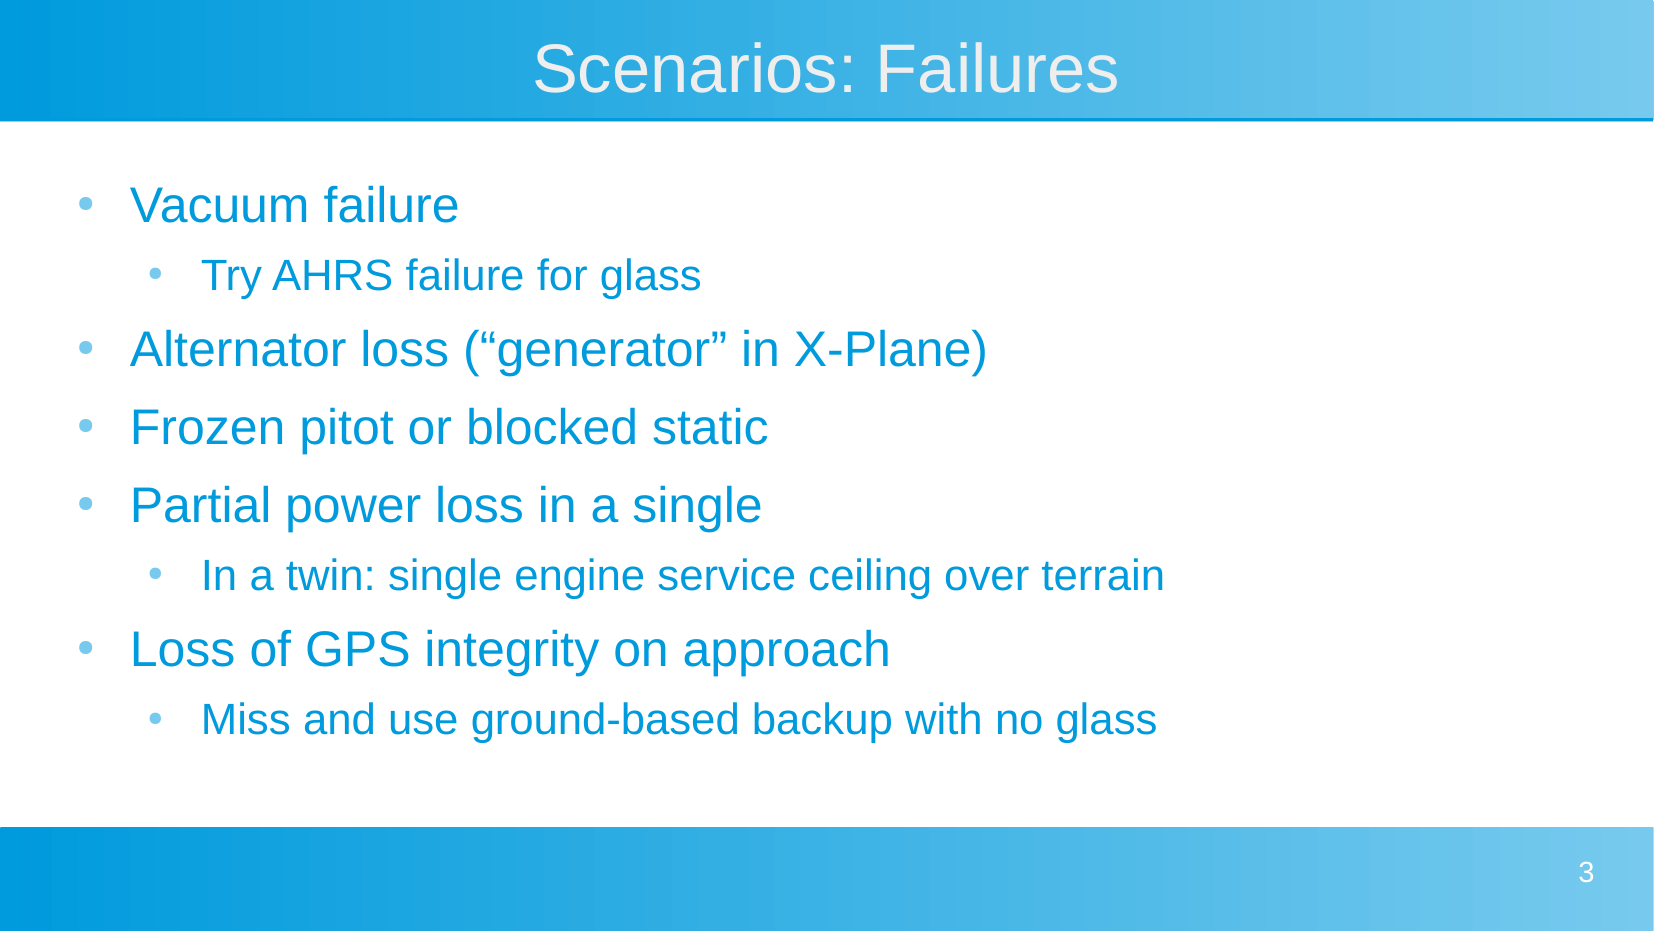

# Scenarios: Failures
Vacuum failure
Try AHRS failure for glass
Alternator loss (“generator” in X-Plane)
Frozen pitot or blocked static
Partial power loss in a single
In a twin: single engine service ceiling over terrain
Loss of GPS integrity on approach
Miss and use ground-based backup with no glass
3